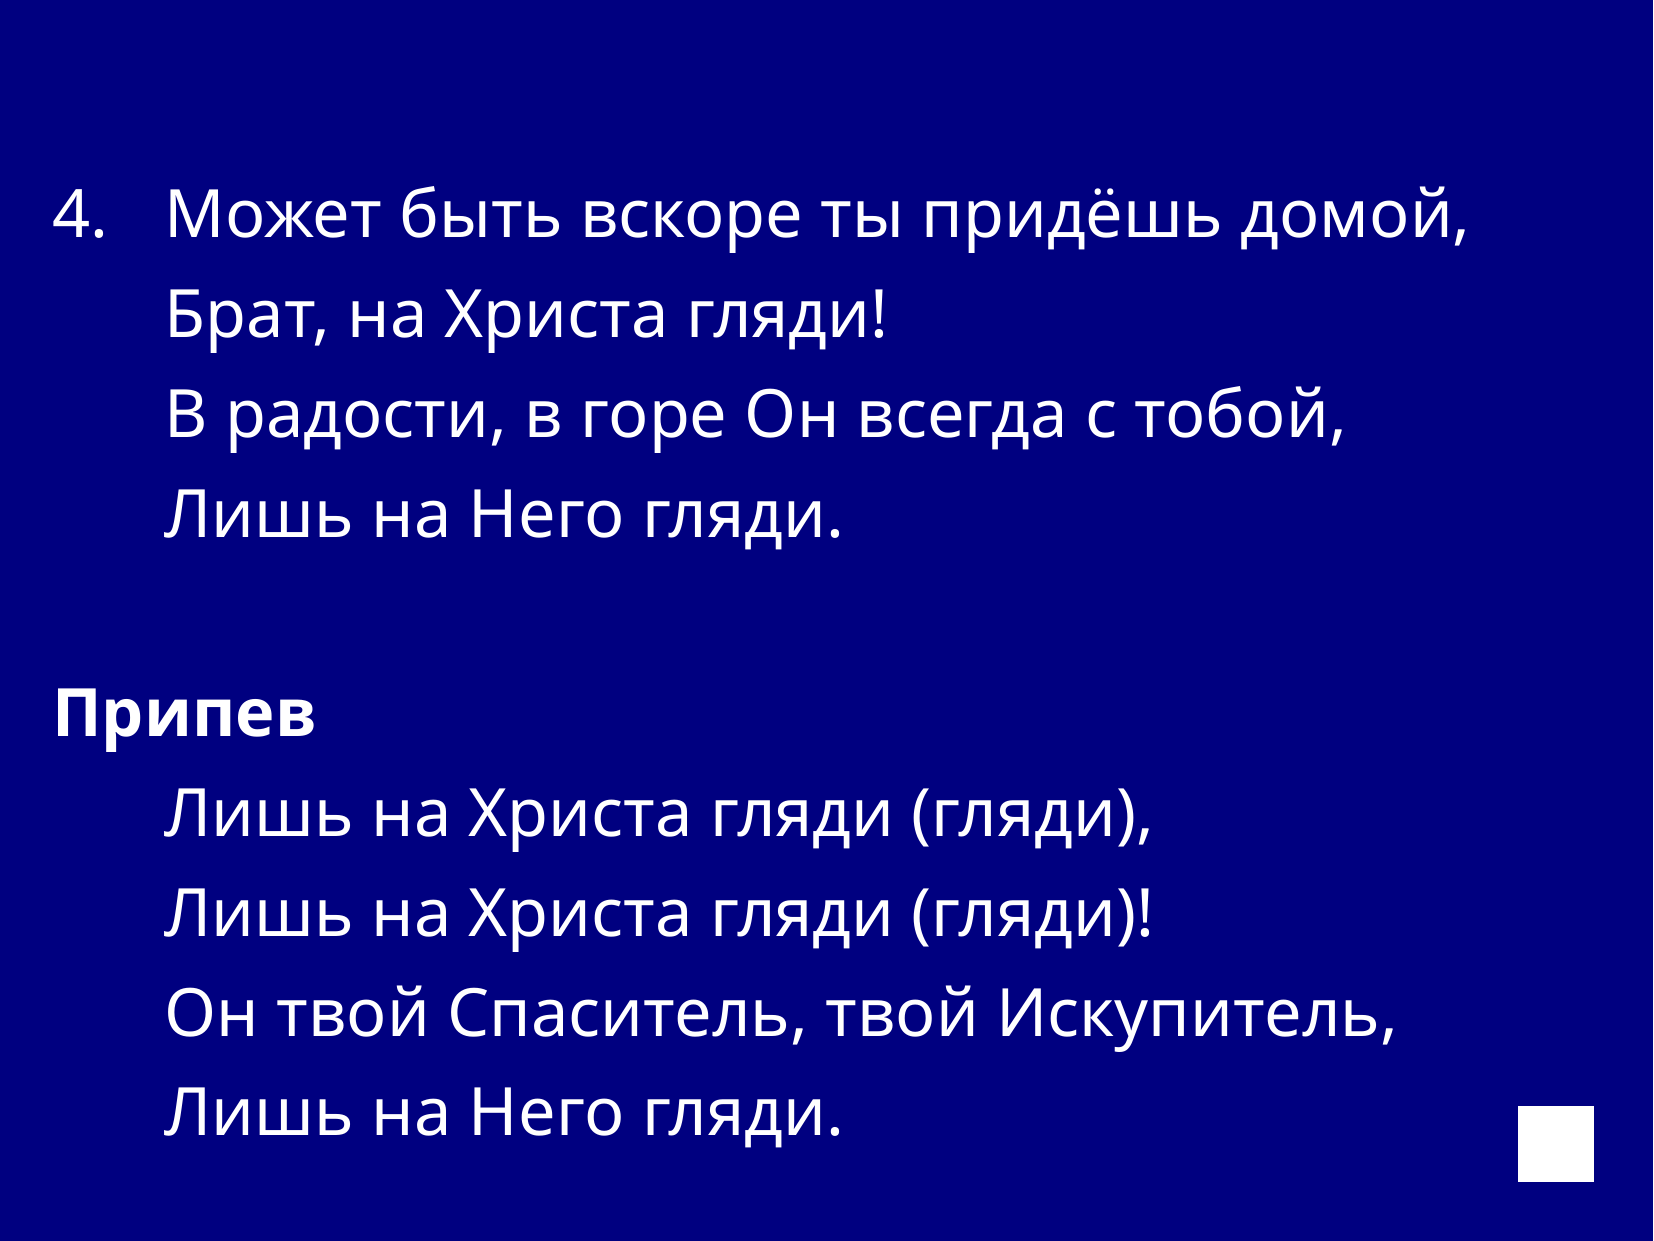

4.	Может быть вскоре ты придёшь домой,
	Брат, на Христа гляди!
	В радости, в горе Он всегда с тобой,
	Лишь на Него гляди.
Припев
	Лишь на Христа гляди (гляди),
	Лишь на Христа гляди (гляди)!
	Он твой Спаситель, твой Искупитель,
	Лишь на Него гляди.